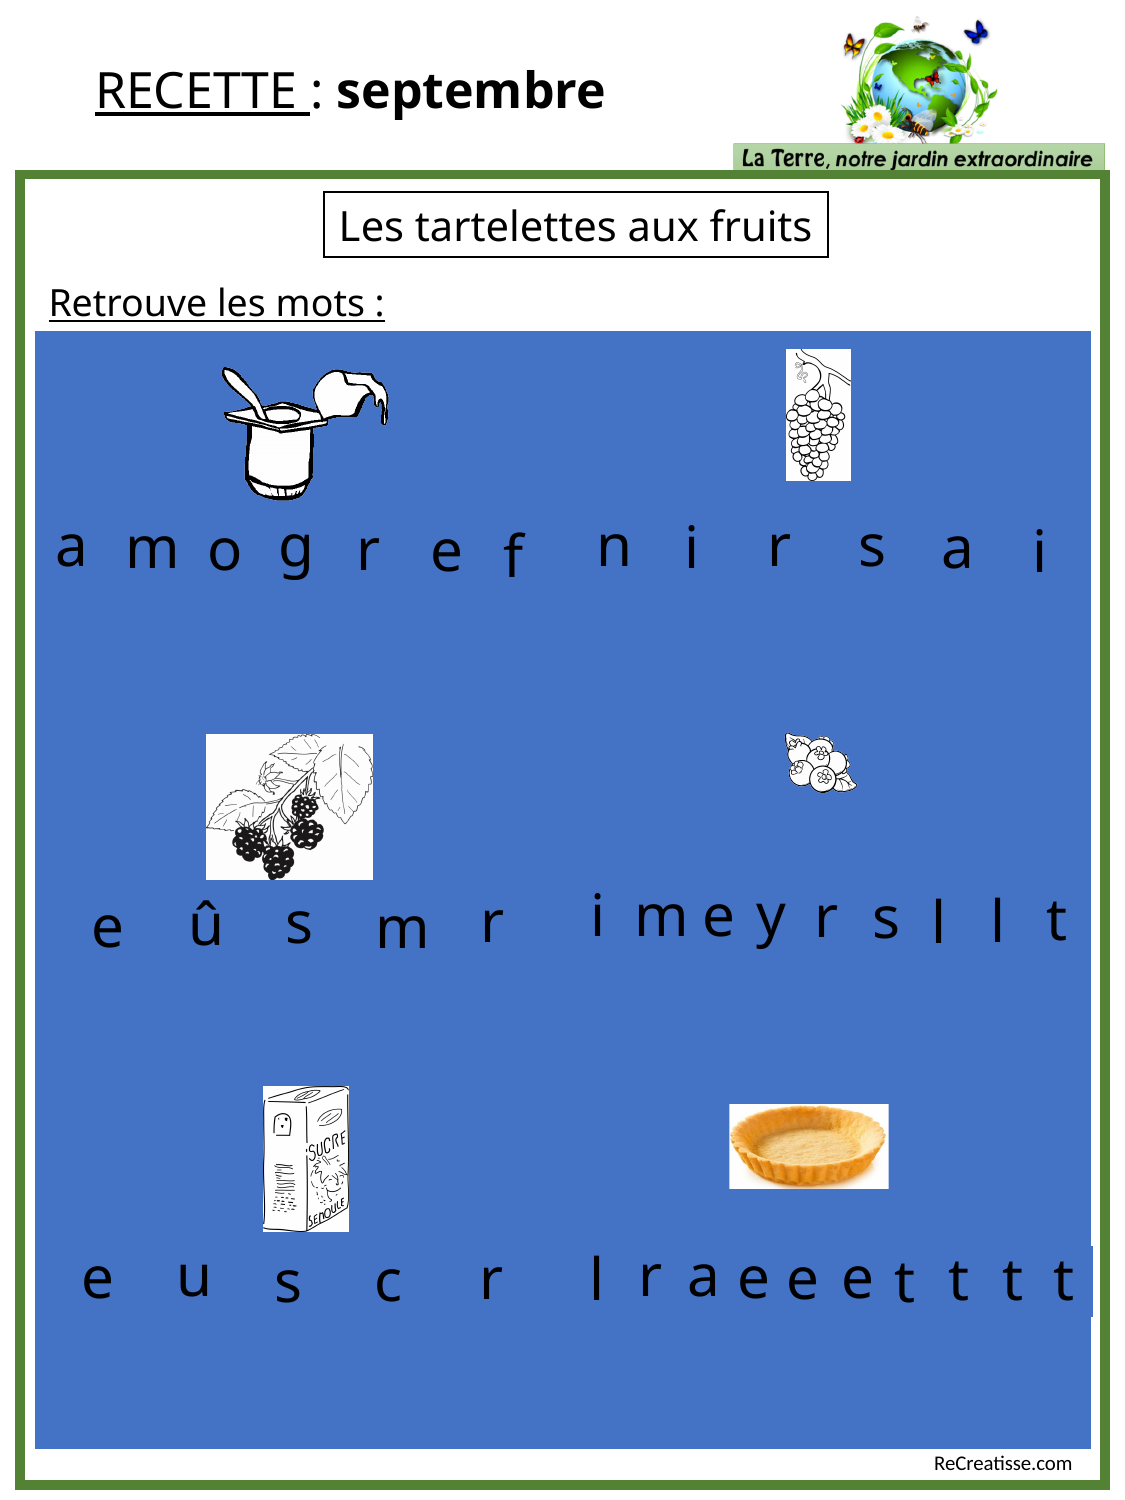

RECETTE : septembre
Les tartelettes aux fruits
Retrouve les mots :
| | |
| --- | --- |
| | |
| | |
a
g
n
r
s
m
a
i
| | | | | | | |
| --- | --- | --- | --- | --- | --- | --- |
o
r
e
| | | | | | |
| --- | --- | --- | --- | --- | --- |
i
f
| | | | | | | |
| --- | --- | --- | --- | --- | --- | --- |
| | | | | | |
| --- | --- | --- | --- | --- | --- |
y
e
m
i
r
s
t
r
l
l
s
û
e
m
| | | | | |
| --- | --- | --- | --- | --- |
| | | | | | | | | |
| --- | --- | --- | --- | --- | --- | --- | --- | --- |
| | | | | |
| --- | --- | --- | --- | --- |
| | | | | | | | | |
| --- | --- | --- | --- | --- | --- | --- | --- | --- |
u
r
a
e
e
e
r
e
t
l
t
t
c
s
t
| | | | | |
| --- | --- | --- | --- | --- |
| | | | | | | | | | |
| --- | --- | --- | --- | --- | --- | --- | --- | --- | --- |
| | | | | |
| --- | --- | --- | --- | --- |
| | | | | | | | | | |
| --- | --- | --- | --- | --- | --- | --- | --- | --- | --- |
ReCreatisse.com